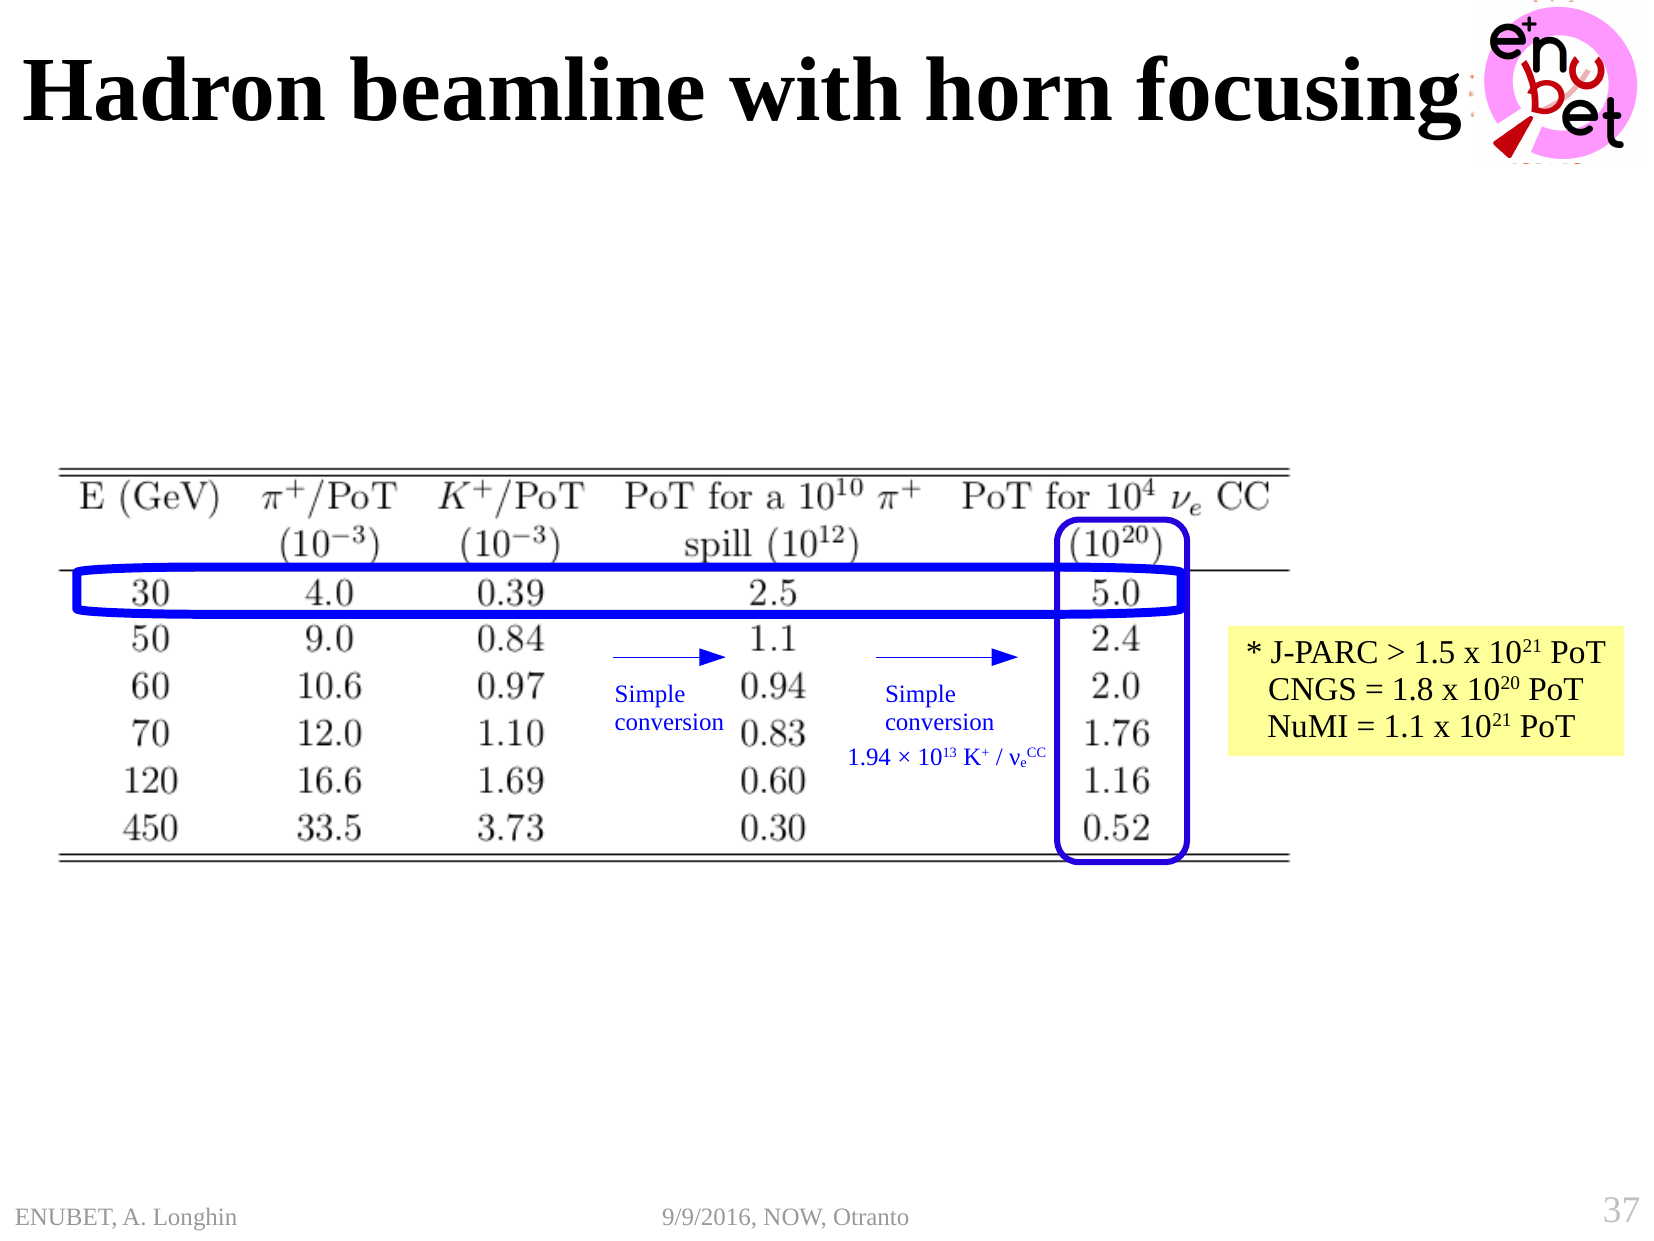

# Hadron beamline with horn focusing
* J-PARC > 1.5 x 1021 PoT
CNGS = 1.8 x 1020 PoT
 NuMI = 1.1 x 1021 PoT
Simple
conversion
Simple
conversion
1.94 × 1013 K+ / νeCC